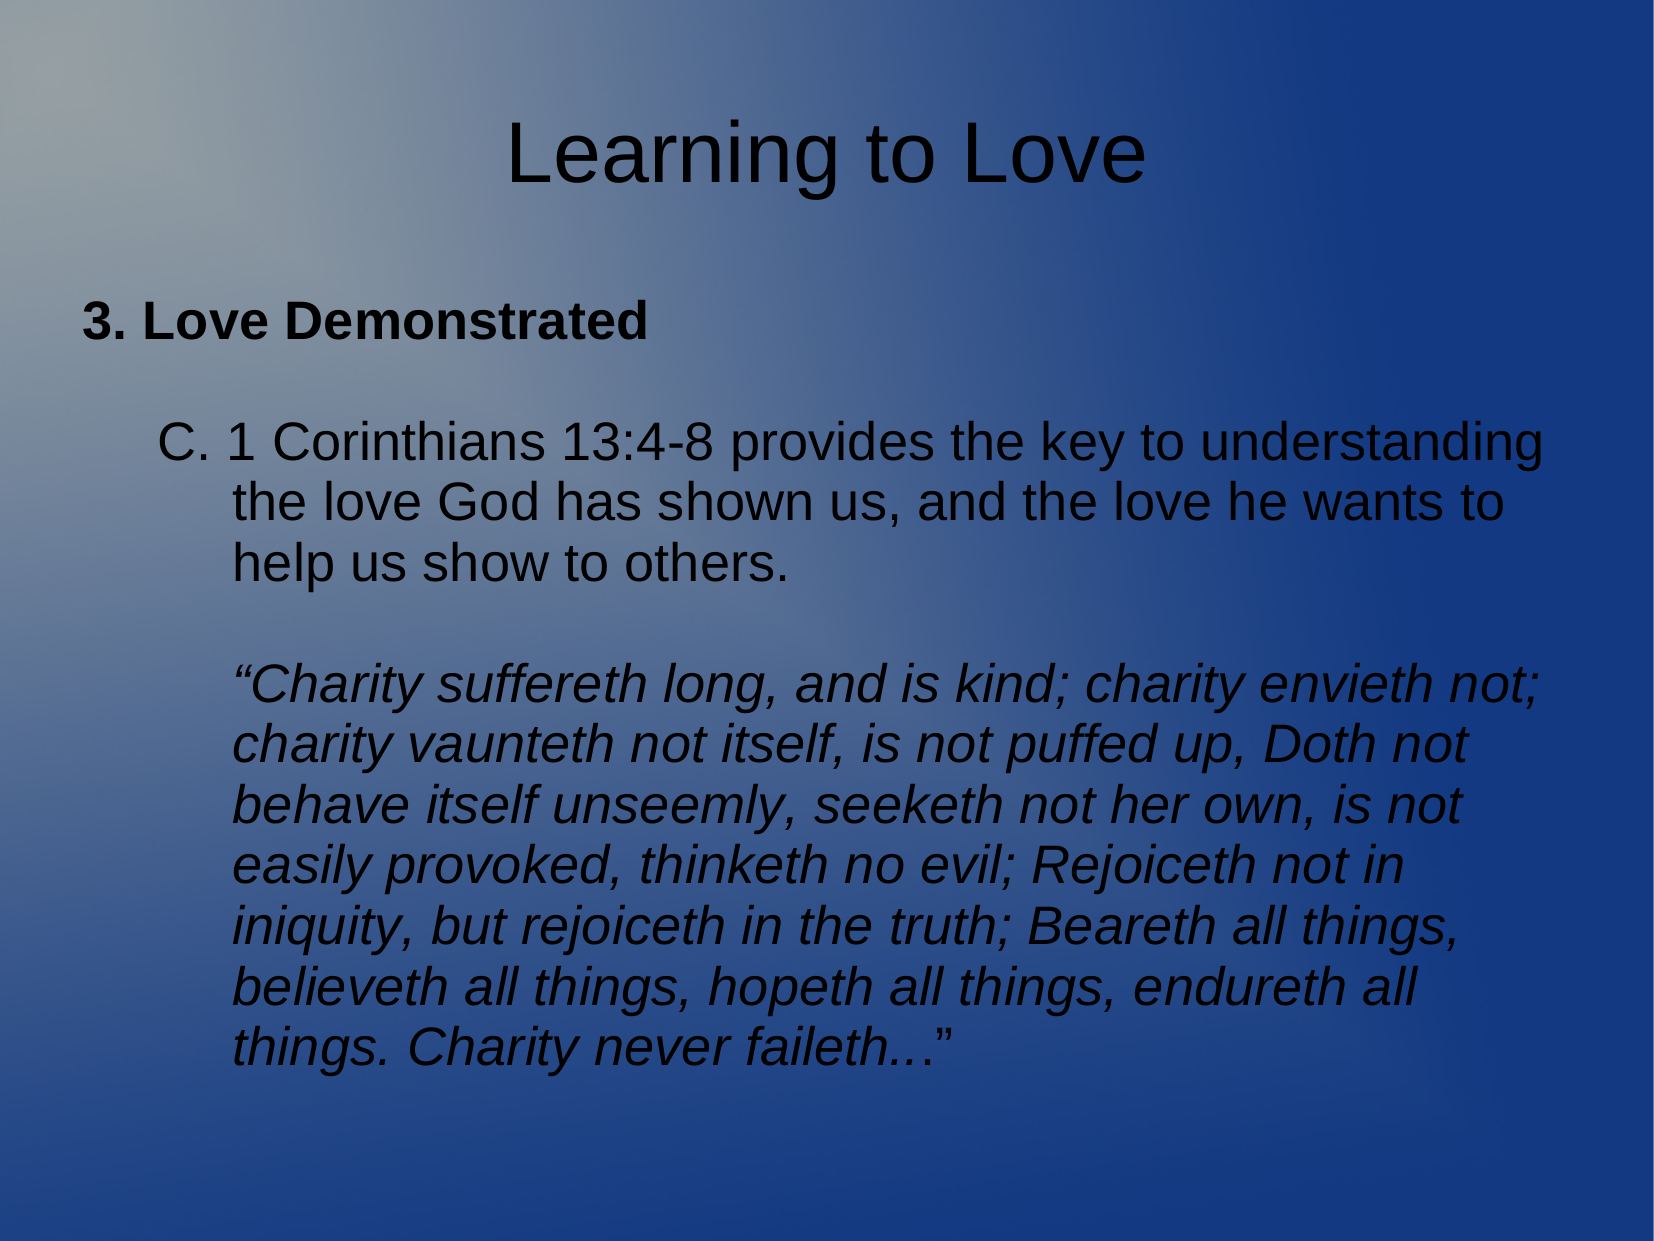

# Learning to Love
3. Love Demonstrated
	C. 1 Corinthians 13:4-8 provides the key to understanding 		the love God has shown us, and the love he wants to 		help us show to others.
		“Charity suffereth long, and is kind; charity envieth not; 		charity vaunteth not itself, is not puffed up, Doth not 			behave itself unseemly, seeketh not her own, is not 			easily provoked, thinketh no evil; Rejoiceth not in 				iniquity, but rejoiceth in the truth; Beareth all things, 			believeth all things, hopeth all things, endureth all 			things. Charity never faileth...”